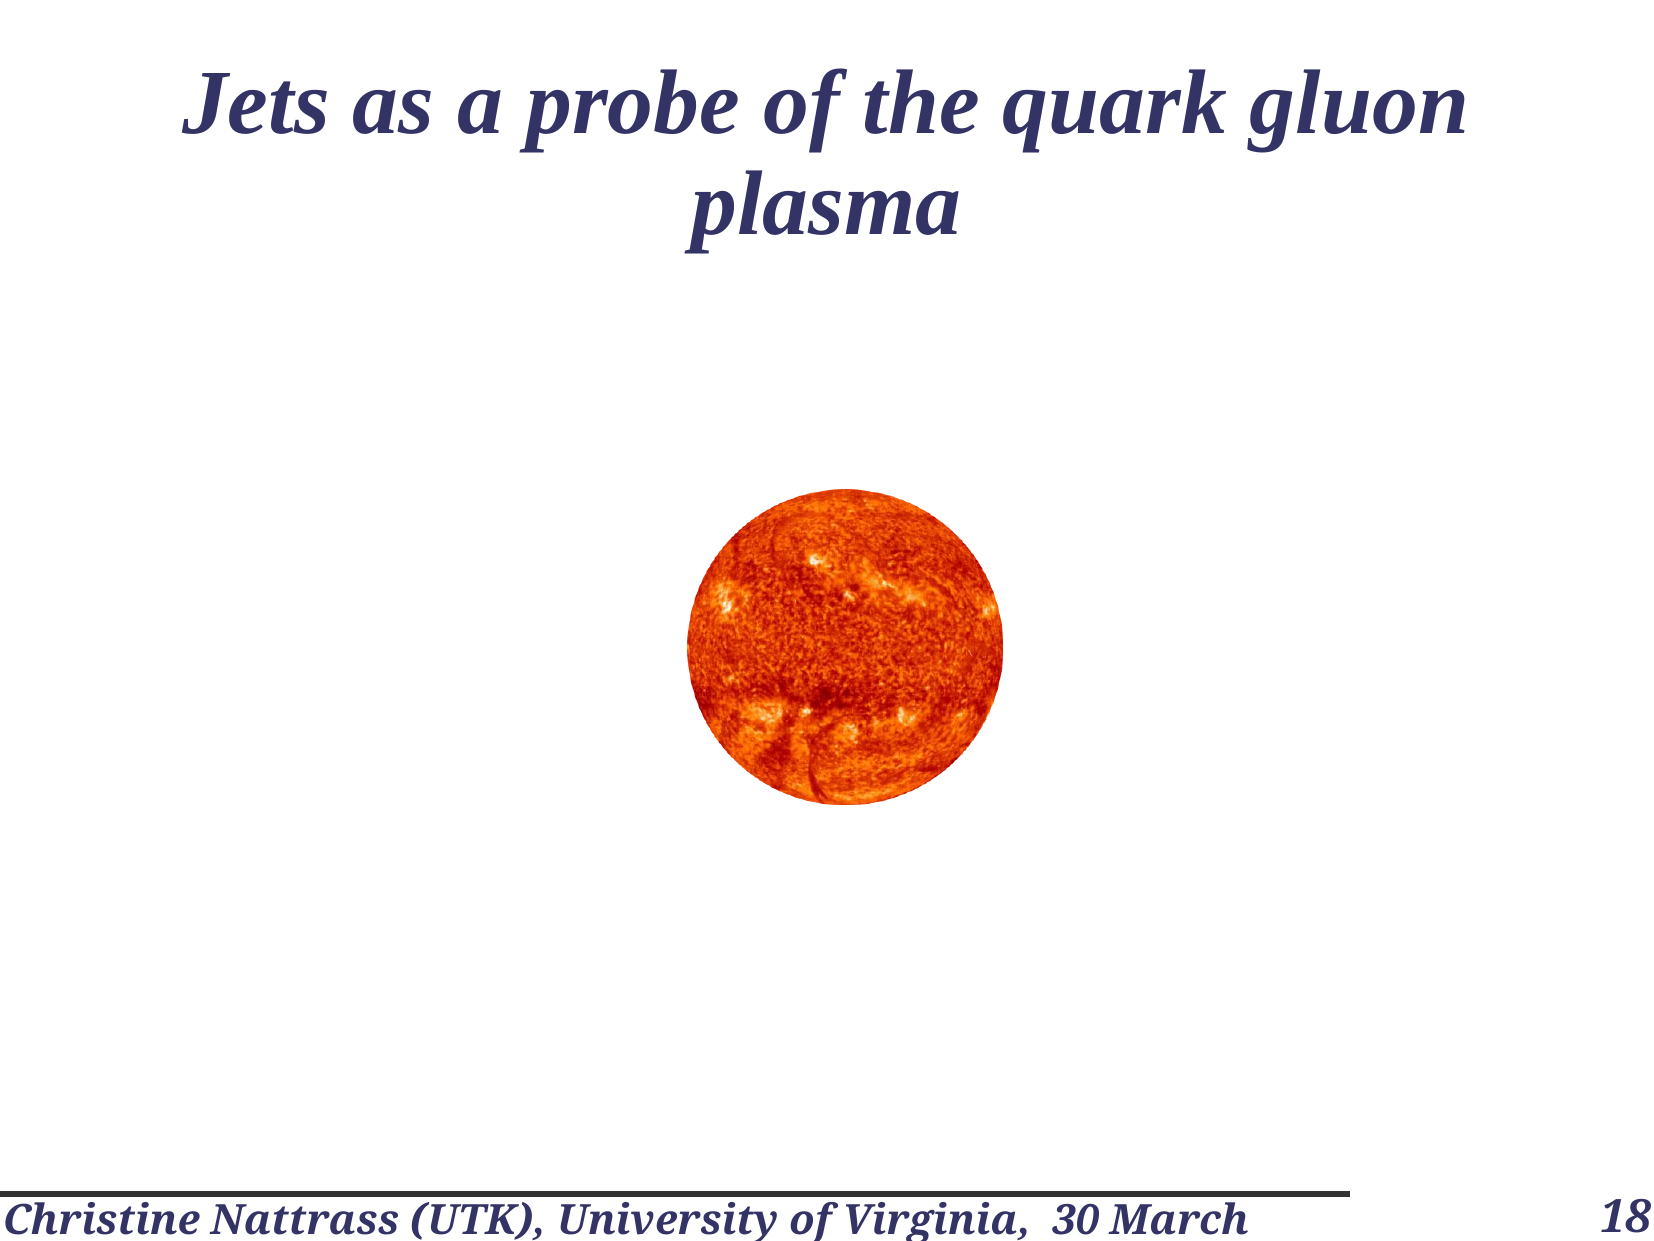

# Jets as a probe of the quark gluon plasma